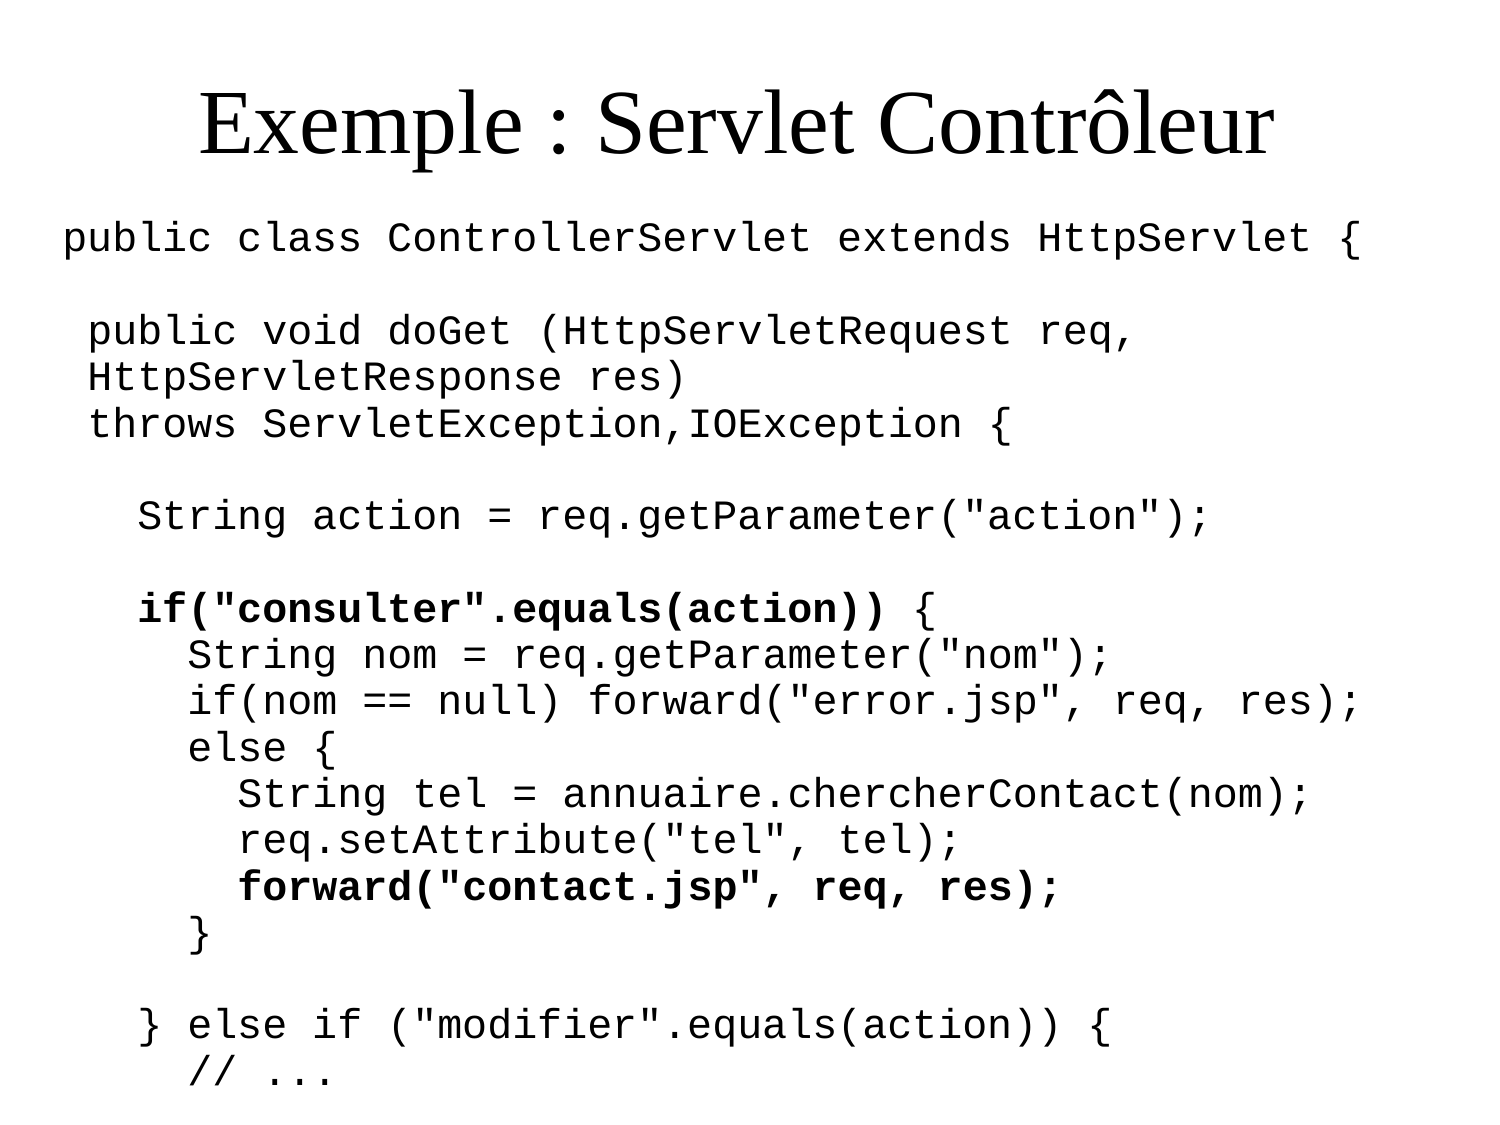

# Exemple : Servlet Contrôleur
public class ControllerServlet extends HttpServlet {
 public void doGet (HttpServletRequest req,
 HttpServletResponse res)
 throws ServletException,IOException {
 String action = req.getParameter("action");
 if("consulter".equals(action)) {
 String nom = req.getParameter("nom");
 if(nom == null) forward("error.jsp", req, res);
 else {
 String tel = annuaire.chercherContact(nom);
 req.setAttribute("tel", tel);
 forward("contact.jsp", req, res);
 }
 } else if ("modifier".equals(action)) {
 // ...